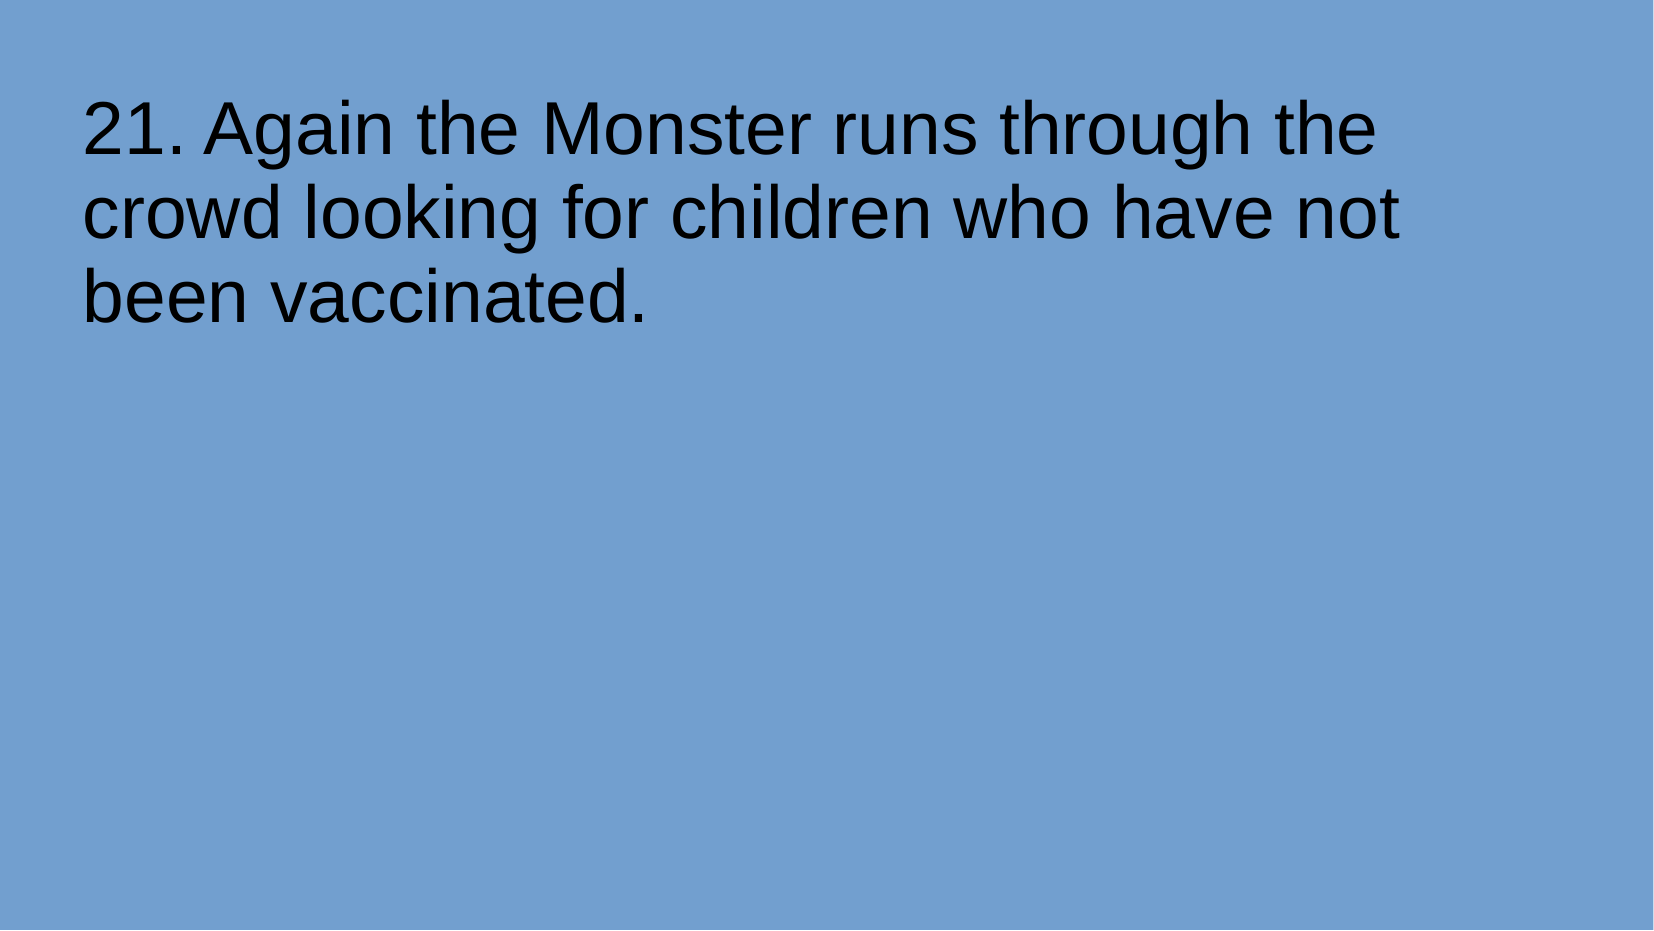

# 21. Again the Monster runs through the crowd looking for children who have not been vaccinated.